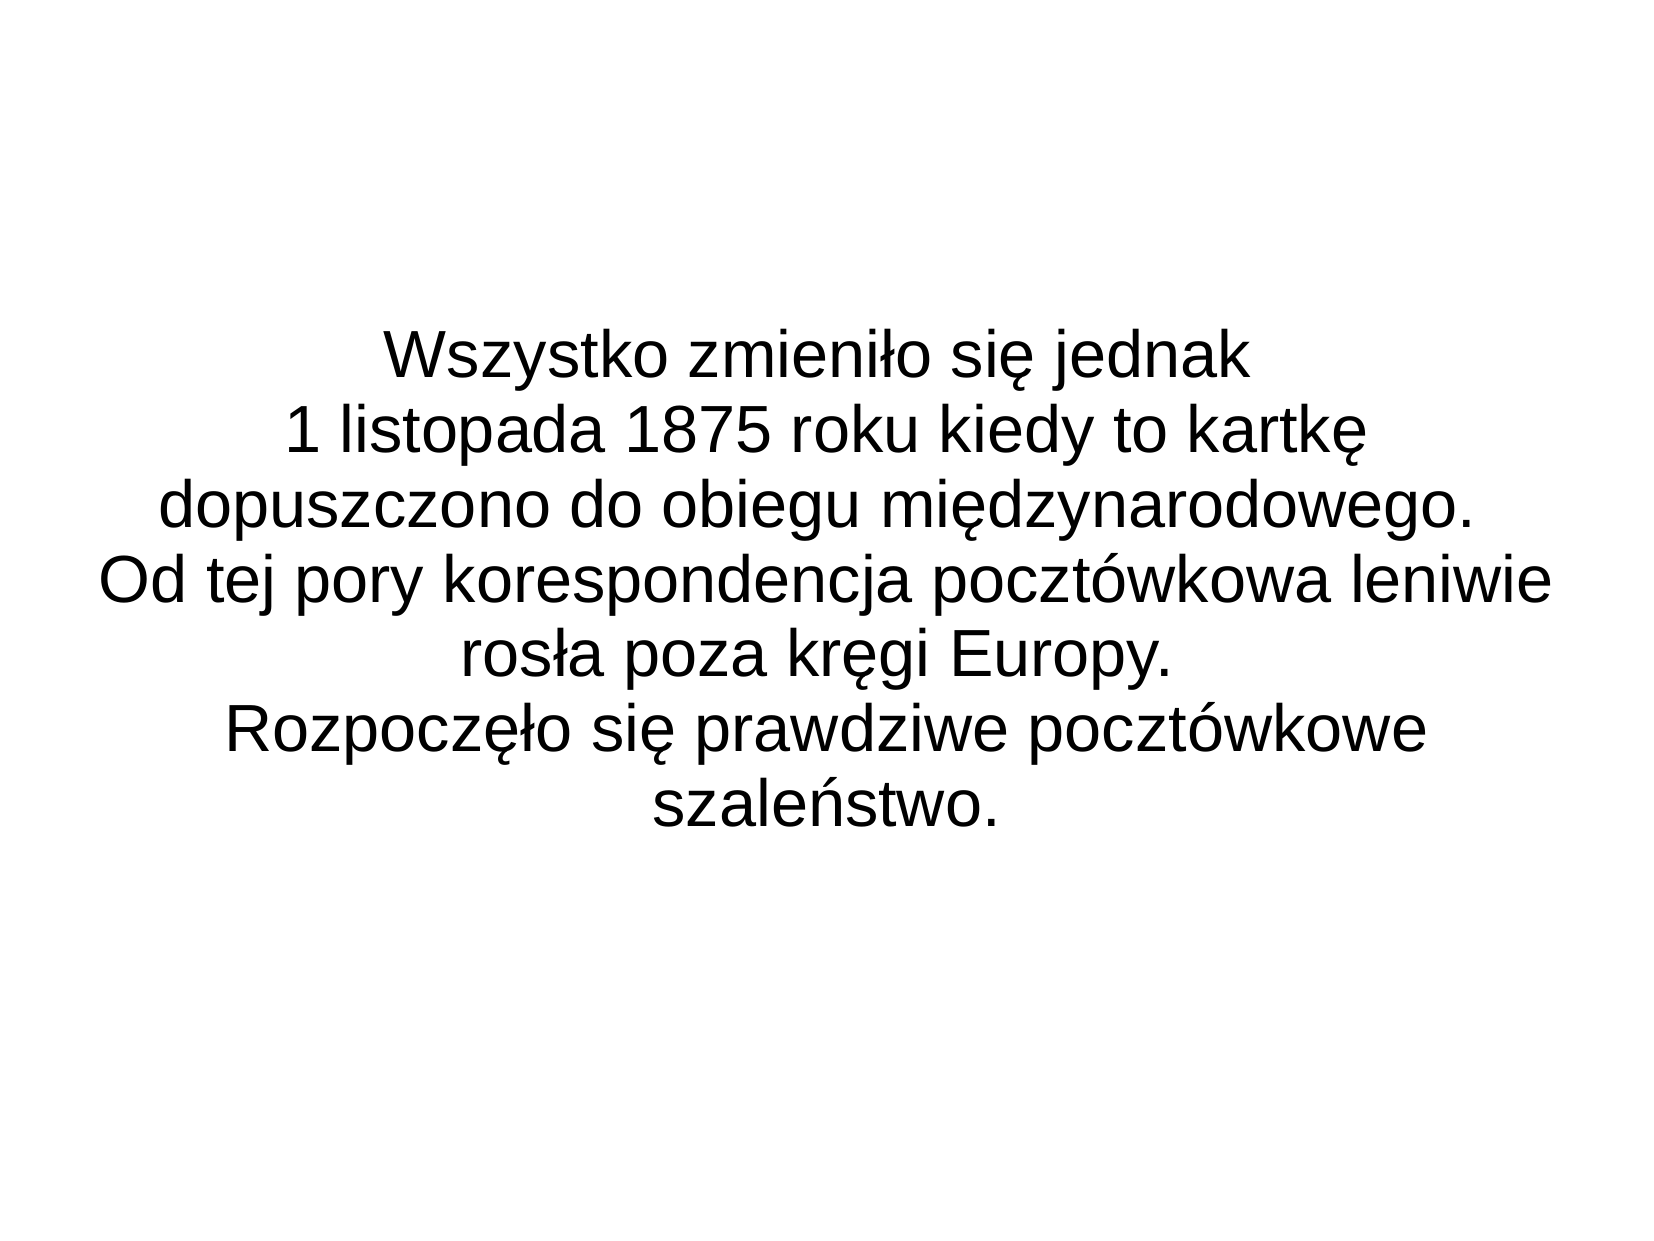

# Wszystko zmieniło się jednak
1 listopada 1875 roku kiedy to kartkę dopuszczono do obiegu międzynarodowego.
Od tej pory korespondencja pocztówkowa leniwie rosła poza kręgi Europy.
Rozpoczęło się prawdziwe pocztówkowe szaleństwo.